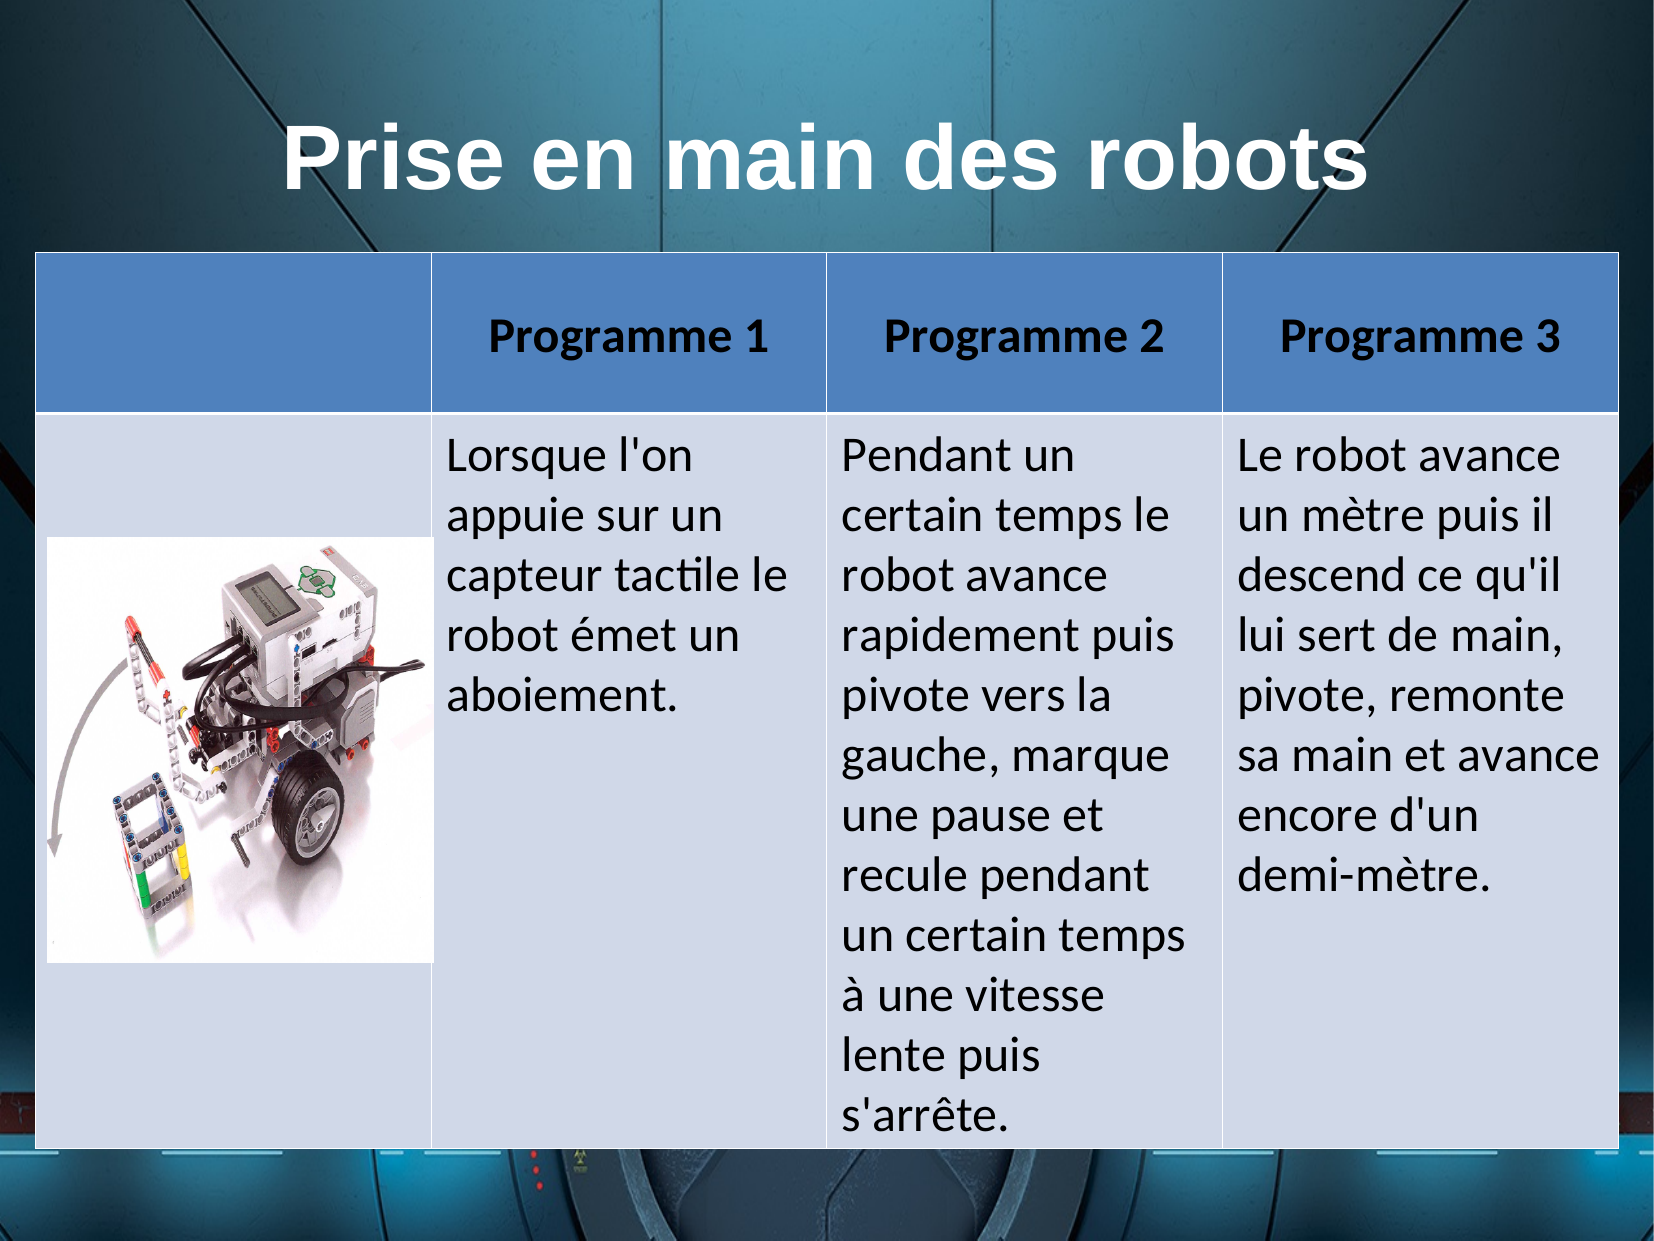

# Prise en main des robots
| | Programme 1 | Programme 2 | Programme 3 |
| --- | --- | --- | --- |
| | Lorsque l'on appuie sur un capteur tactile le robot émet un aboiement. | Pendant un certain temps le robot avance rapidement puis pivote vers la gauche, marque une pause et recule pendant un certain temps à une vitesse lente puis s'arrête. | Le robot avance un mètre puis il descend ce qu'il lui sert de main, pivote, remonte sa main et avance encore d'un demi-mètre. |